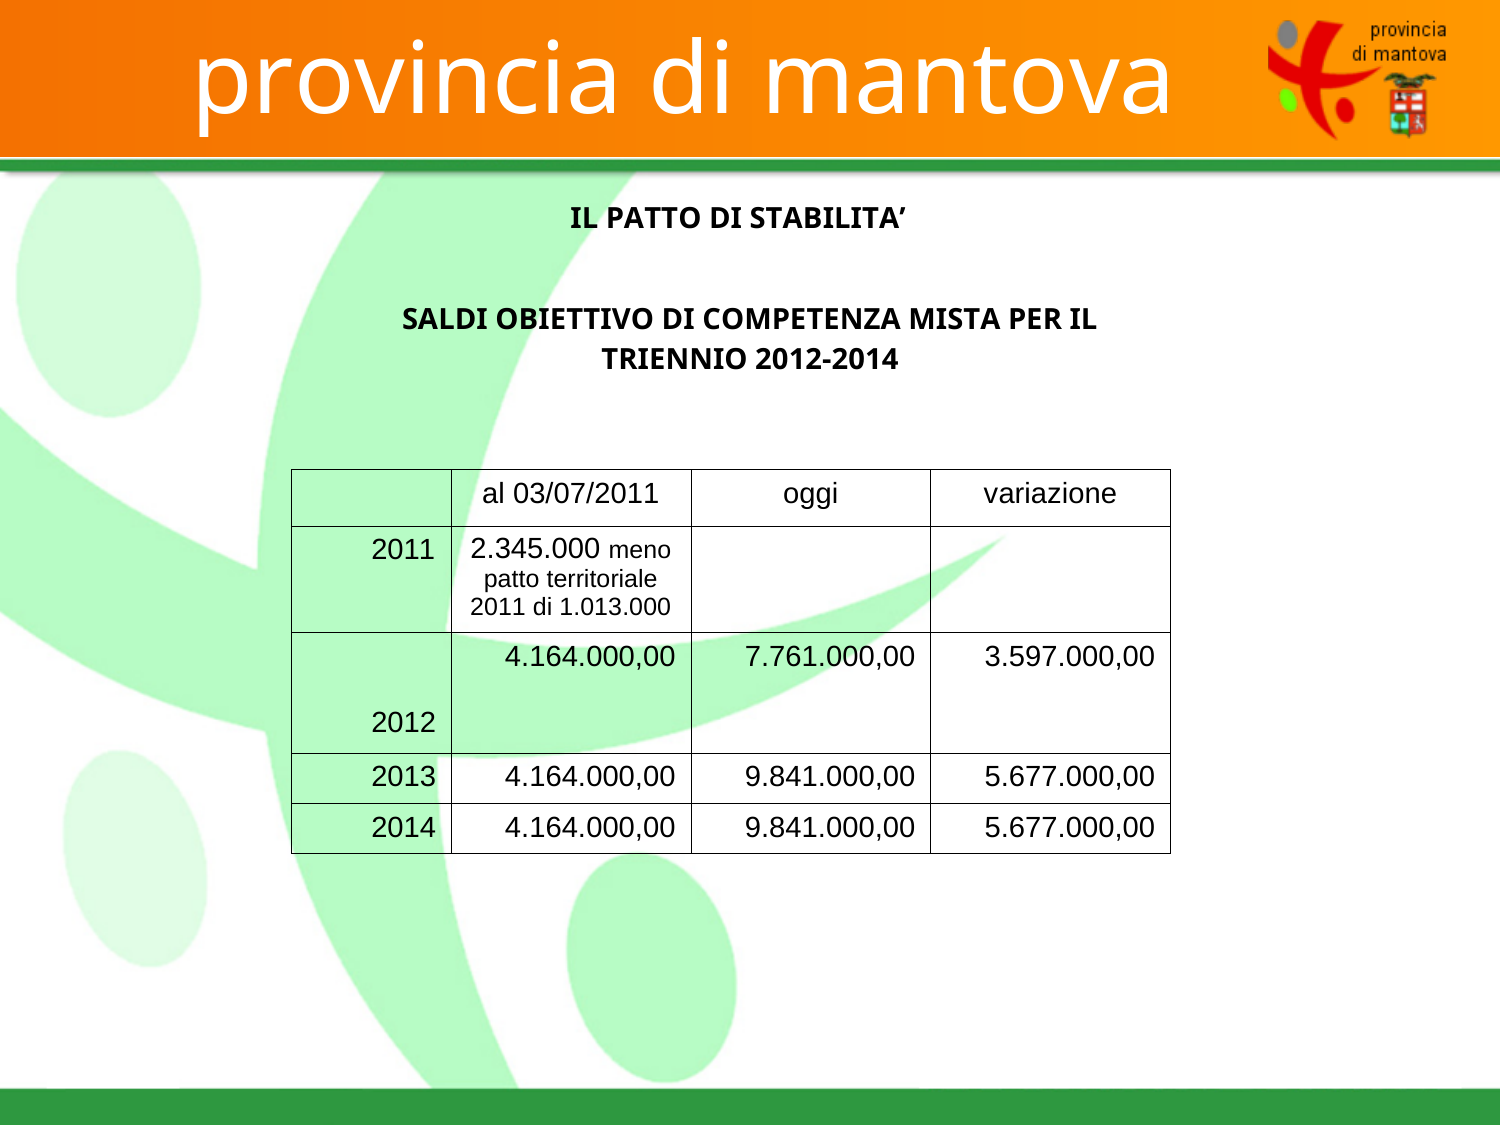

provincia di mantova
| IL PATTO DI STABILITA’ |
| --- |
| SALDI OBIETTIVO DI COMPETENZA MISTA PER IL TRIENNIO 2012-2014 |
| --- |
| | al 03/07/2011 | oggi | variazione |
| --- | --- | --- | --- |
| 2011 | 2.345.000 meno patto territoriale 2011 di 1.013.000 | | |
| 2012 | 4.164.000,00 | 7.761.000,00 | 3.597.000,00 |
| 2013 | 4.164.000,00 | 9.841.000,00 | 5.677.000,00 |
| 2014 | 4.164.000,00 | 9.841.000,00 | 5.677.000,00 |